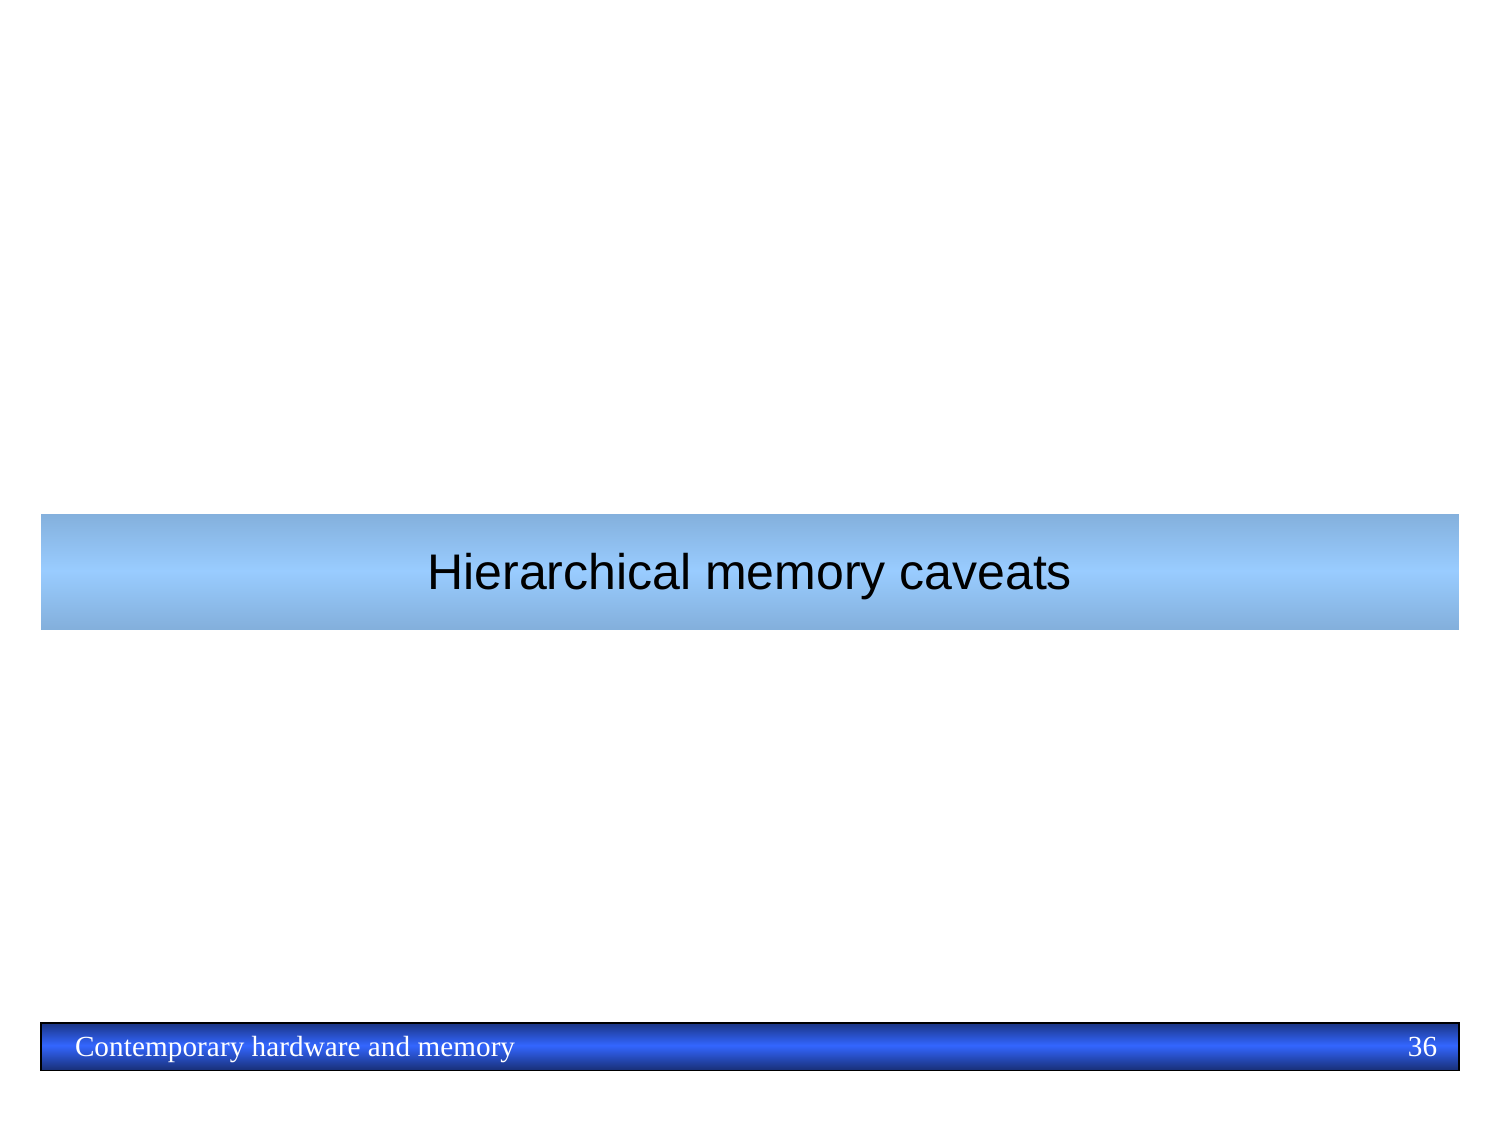

# Hierarchical memory caveats
Contemporary hardware and memory
36